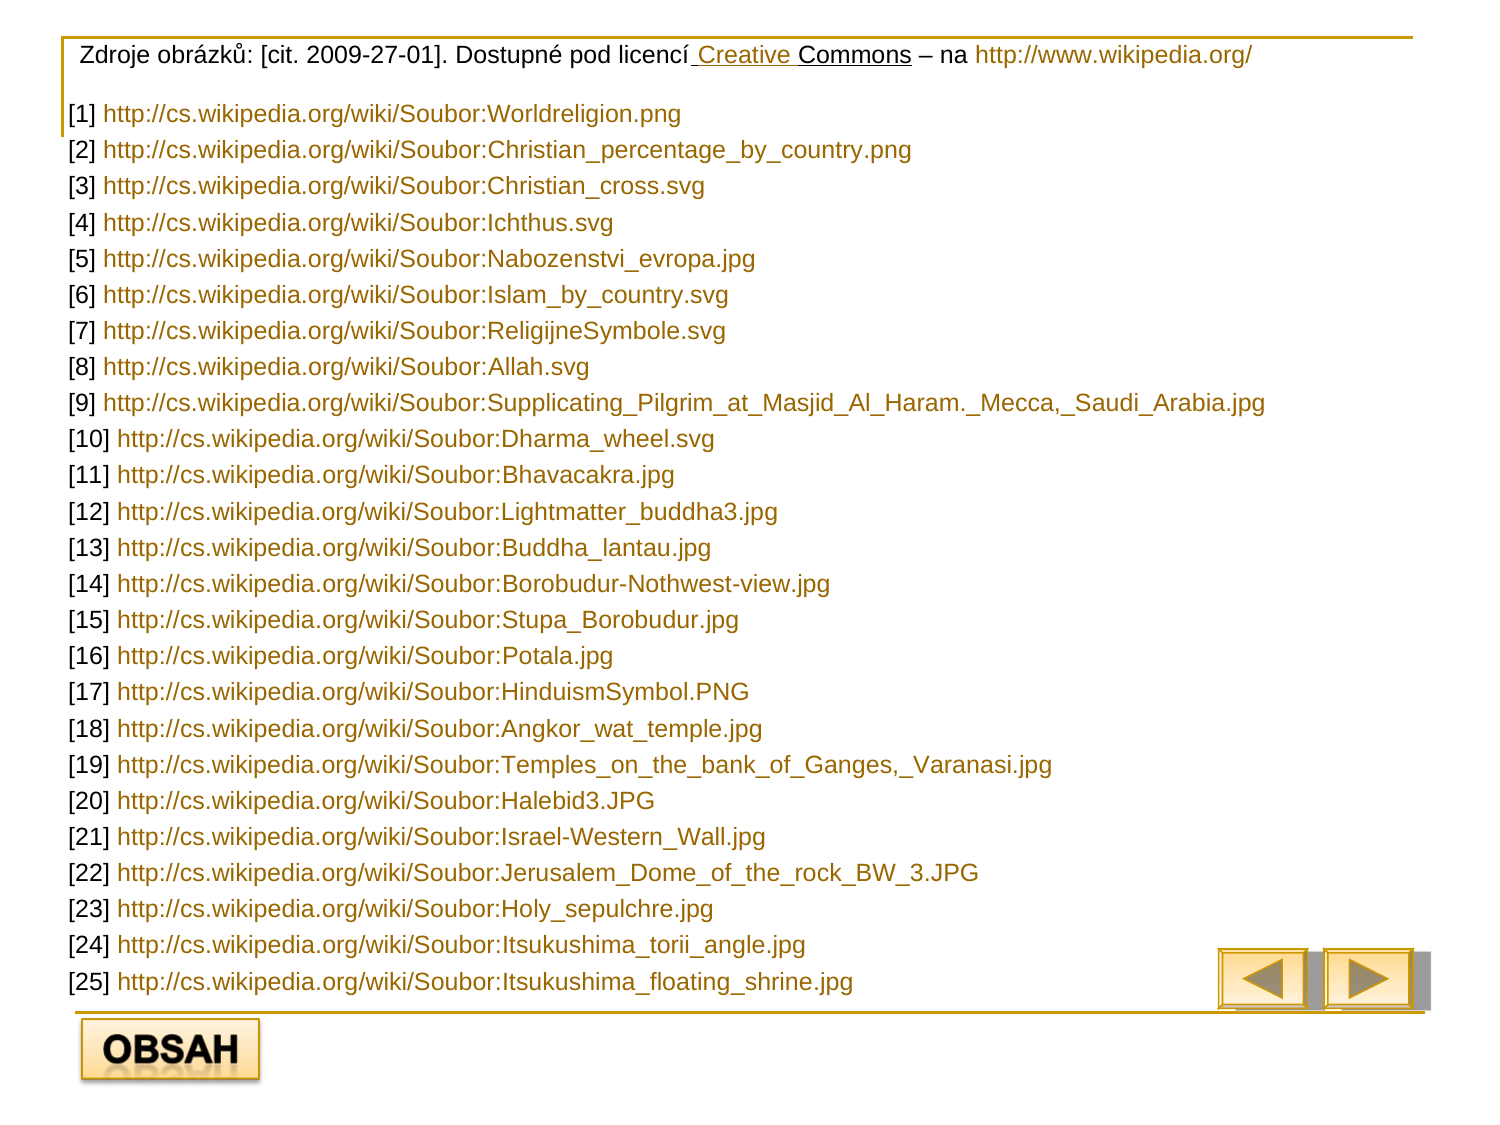

Zdroje obrázků: [cit. 2009-27-01]. Dostupné pod licencí Creative Commons – na http://www.wikipedia.org/
# [1] http://cs.wikipedia.org/wiki/Soubor:Worldreligion.png
[2] http://cs.wikipedia.org/wiki/Soubor:Christian_percentage_by_country.png
[3] http://cs.wikipedia.org/wiki/Soubor:Christian_cross.svg
[4] http://cs.wikipedia.org/wiki/Soubor:Ichthus.svg
[5] http://cs.wikipedia.org/wiki/Soubor:Nabozenstvi_evropa.jpg
[6] http://cs.wikipedia.org/wiki/Soubor:Islam_by_country.svg
[7] http://cs.wikipedia.org/wiki/Soubor:ReligijneSymbole.svg
[8] http://cs.wikipedia.org/wiki/Soubor:Allah.svg
[9] http://cs.wikipedia.org/wiki/Soubor:Supplicating_Pilgrim_at_Masjid_Al_Haram._Mecca,_Saudi_Arabia.jpg
[10] http://cs.wikipedia.org/wiki/Soubor:Dharma_wheel.svg
[11] http://cs.wikipedia.org/wiki/Soubor:Bhavacakra.jpg
[12] http://cs.wikipedia.org/wiki/Soubor:Lightmatter_buddha3.jpg
[13] http://cs.wikipedia.org/wiki/Soubor:Buddha_lantau.jpg
[14] http://cs.wikipedia.org/wiki/Soubor:Borobudur-Nothwest-view.jpg
[15] http://cs.wikipedia.org/wiki/Soubor:Stupa_Borobudur.jpg
[16] http://cs.wikipedia.org/wiki/Soubor:Potala.jpg
[17] http://cs.wikipedia.org/wiki/Soubor:HinduismSymbol.PNG
[18] http://cs.wikipedia.org/wiki/Soubor:Angkor_wat_temple.jpg
[19] http://cs.wikipedia.org/wiki/Soubor:Temples_on_the_bank_of_Ganges,_Varanasi.jpg
[20] http://cs.wikipedia.org/wiki/Soubor:Halebid3.JPG
[21] http://cs.wikipedia.org/wiki/Soubor:Israel-Western_Wall.jpg
[22] http://cs.wikipedia.org/wiki/Soubor:Jerusalem_Dome_of_the_rock_BW_3.JPG
[23] http://cs.wikipedia.org/wiki/Soubor:Holy_sepulchre.jpg
[24] http://cs.wikipedia.org/wiki/Soubor:Itsukushima_torii_angle.jpg
[25] http://cs.wikipedia.org/wiki/Soubor:Itsukushima_floating_shrine.jpg